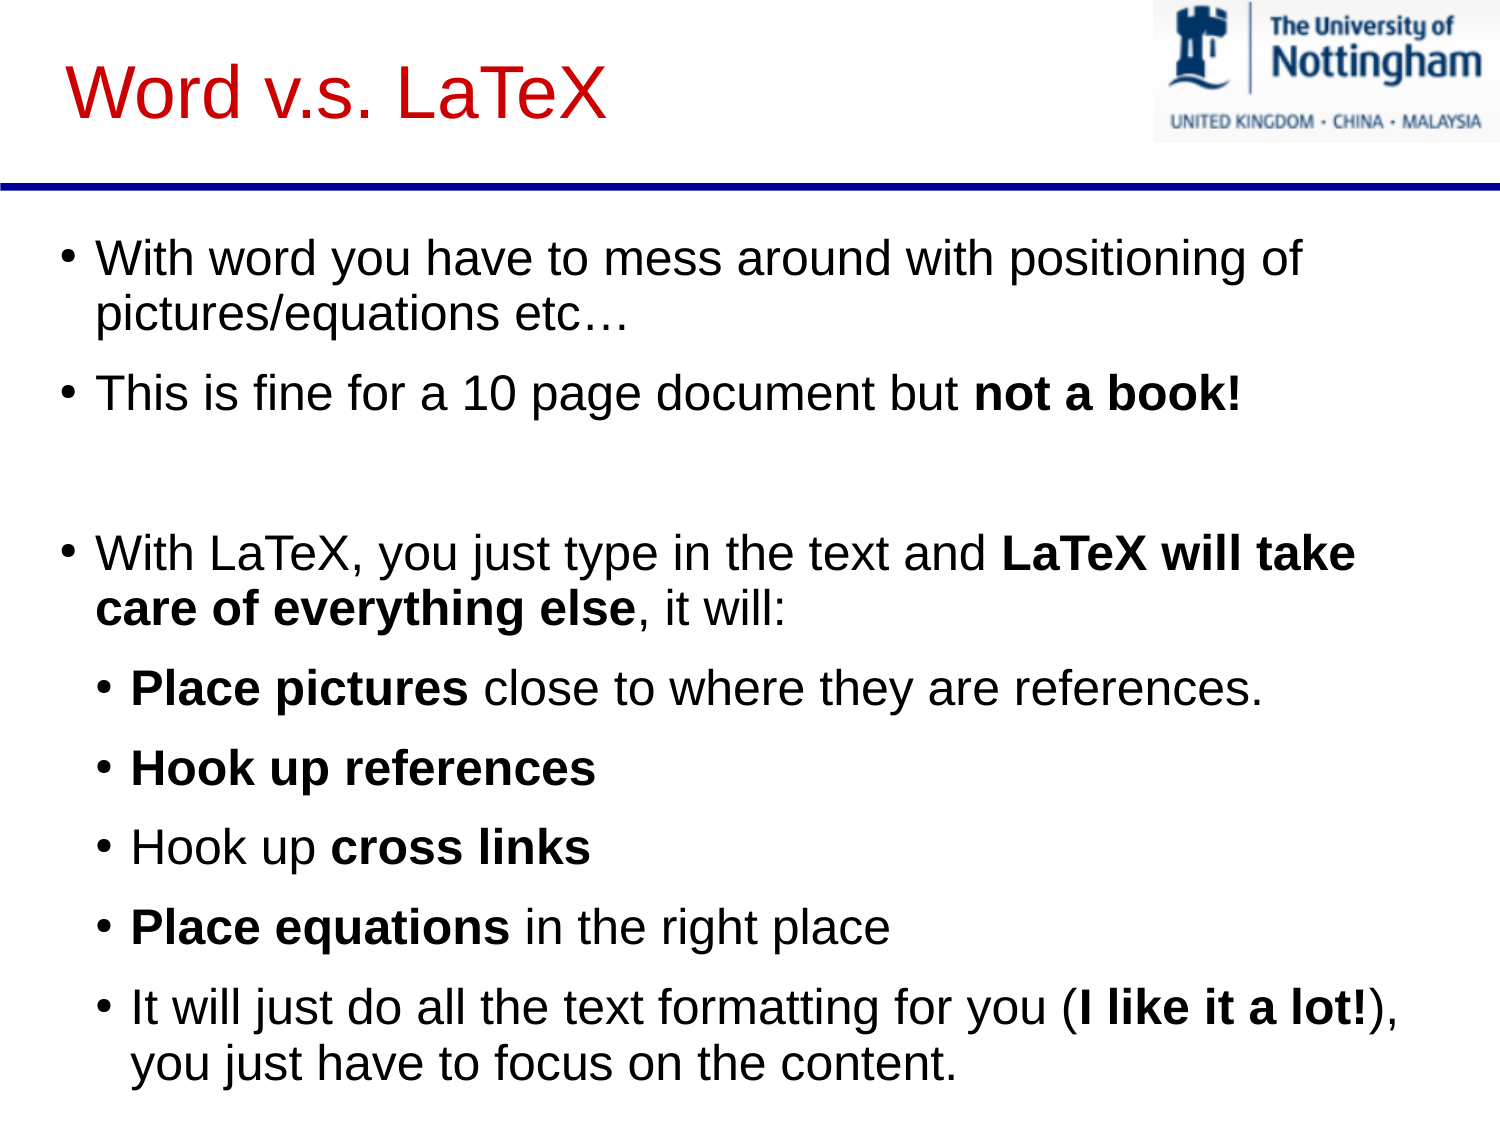

Word v.s. LaTeX
With word you have to mess around with positioning of pictures/equations etc…
This is fine for a 10 page document but not a book!
With LaTeX, you just type in the text and LaTeX will take care of everything else, it will:
Place pictures close to where they are references.
Hook up references
Hook up cross links
Place equations in the right place
It will just do all the text formatting for you (I like it a lot!), you just have to focus on the content.